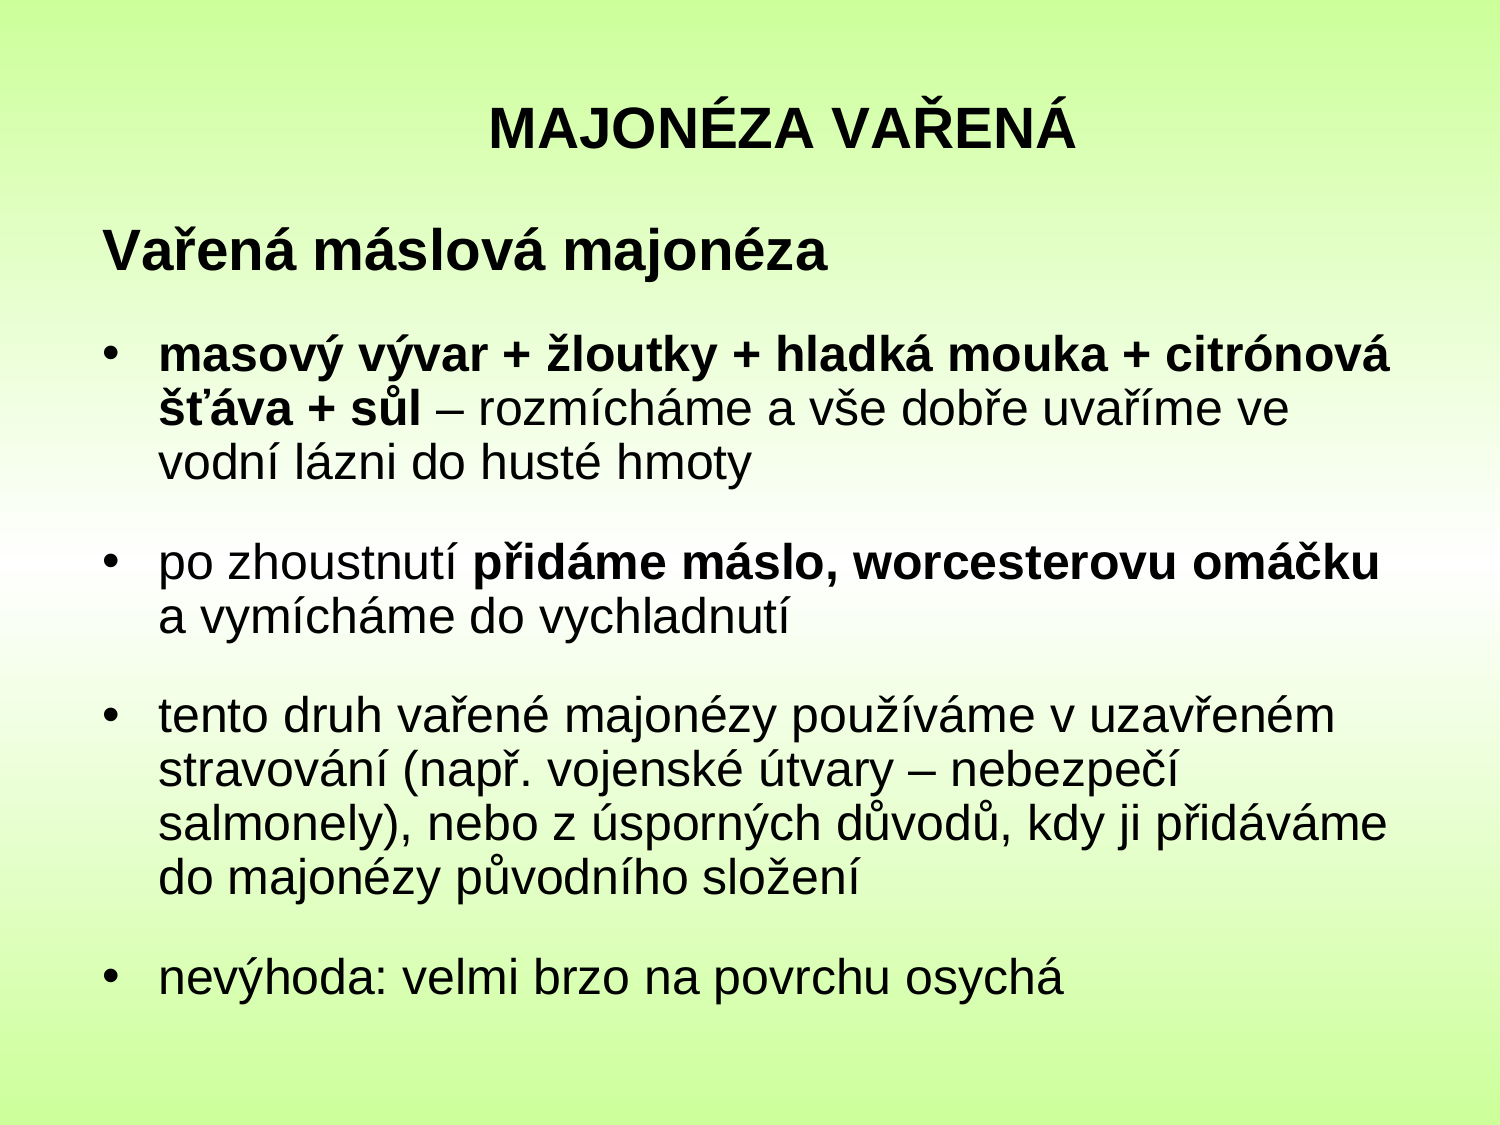

# MAJONÉZA VAŘENÁ
Vařená máslová majonéza
masový vývar + žloutky + hladká mouka + citrónová šťáva + sůl – rozmícháme a vše dobře uvaříme ve vodní lázni do husté hmoty
po zhoustnutí přidáme máslo, worcesterovu omáčku a vymícháme do vychladnutí
tento druh vařené majonézy používáme v uzavřeném stravování (např. vojenské útvary – nebezpečí salmonely), nebo z úsporných důvodů, kdy ji přidáváme do majonézy původního složení
nevýhoda: velmi brzo na povrchu osychá